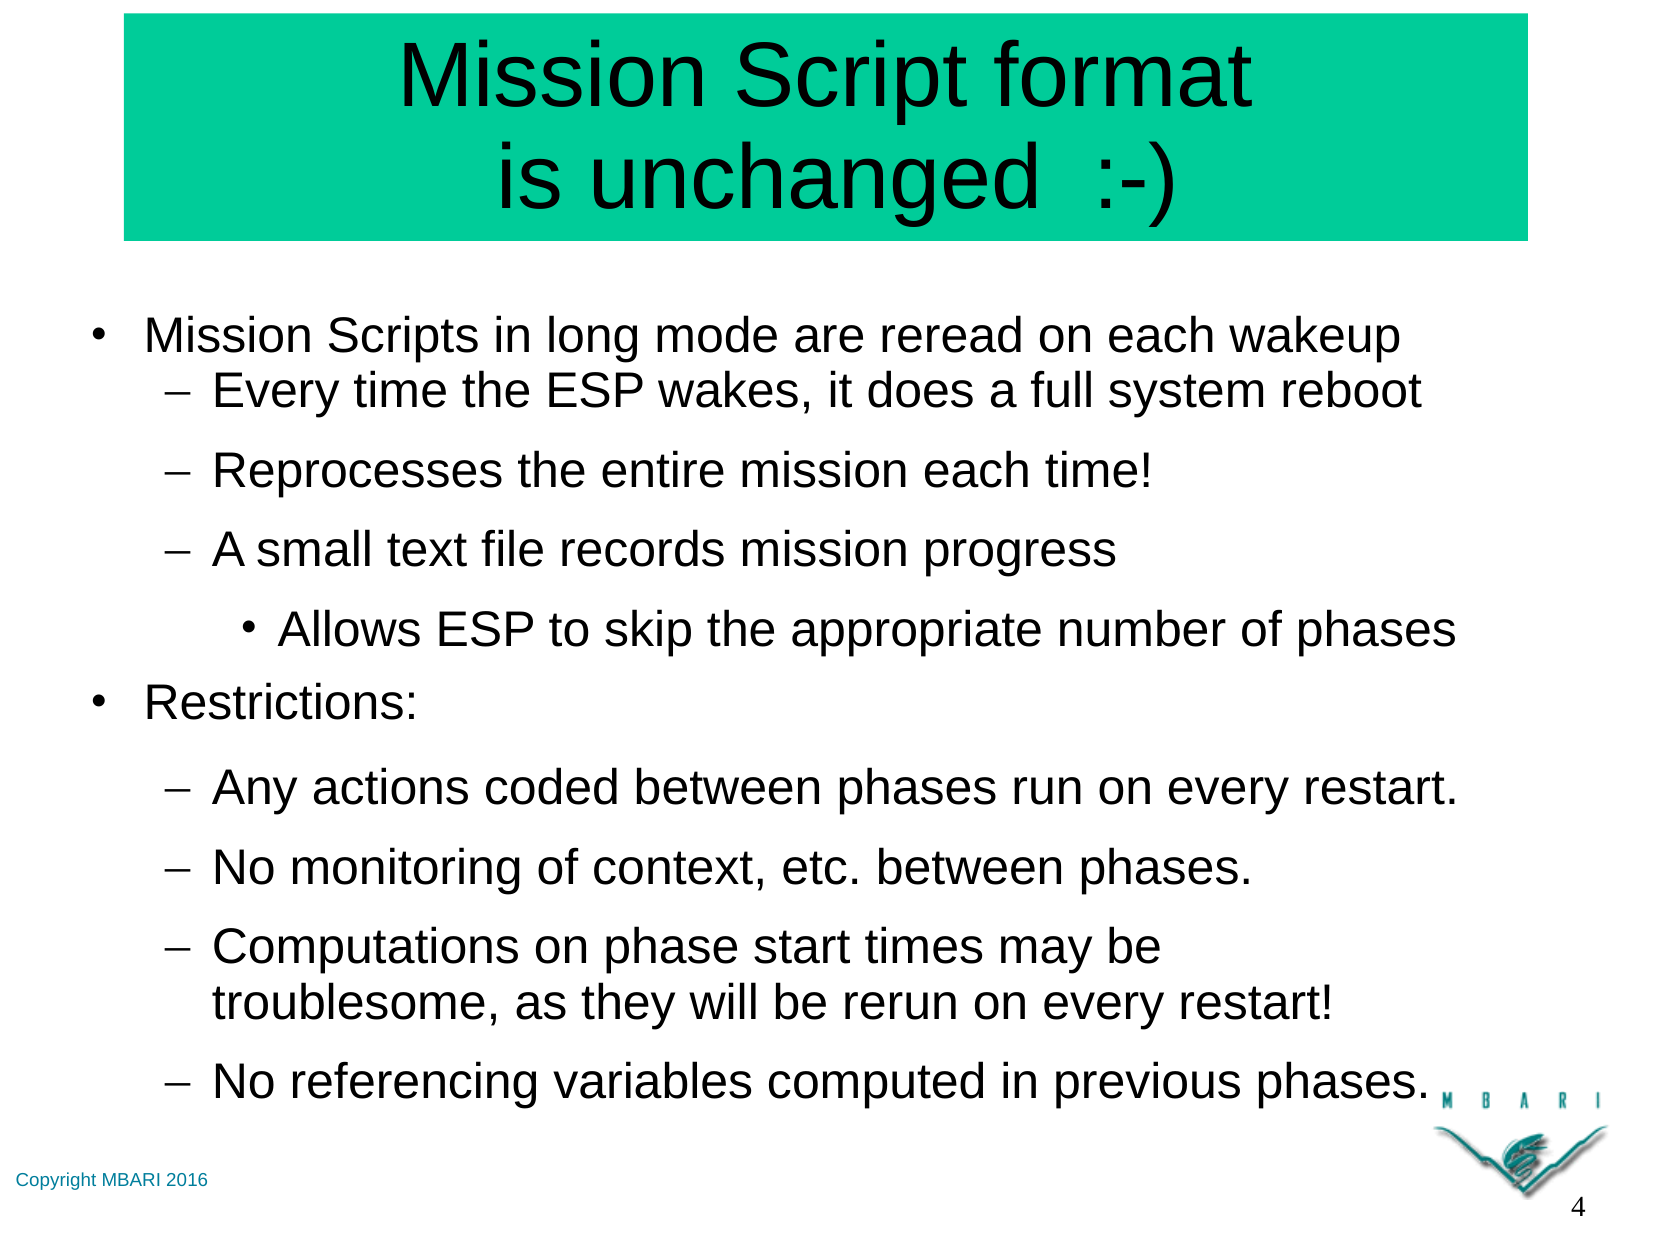

# Mission Script format is unchanged :-)
Mission Scripts in long mode are reread on each wakeup
Every time the ESP wakes, it does a full system reboot
Reprocesses the entire mission each time!
A small text file records mission progress
Allows ESP to skip the appropriate number of phases
Restrictions:
Any actions coded between phases run on every restart.
No monitoring of context, etc. between phases.
Computations on phase start times may be troublesome, as they will be rerun on every restart!
No referencing variables computed in previous phases.